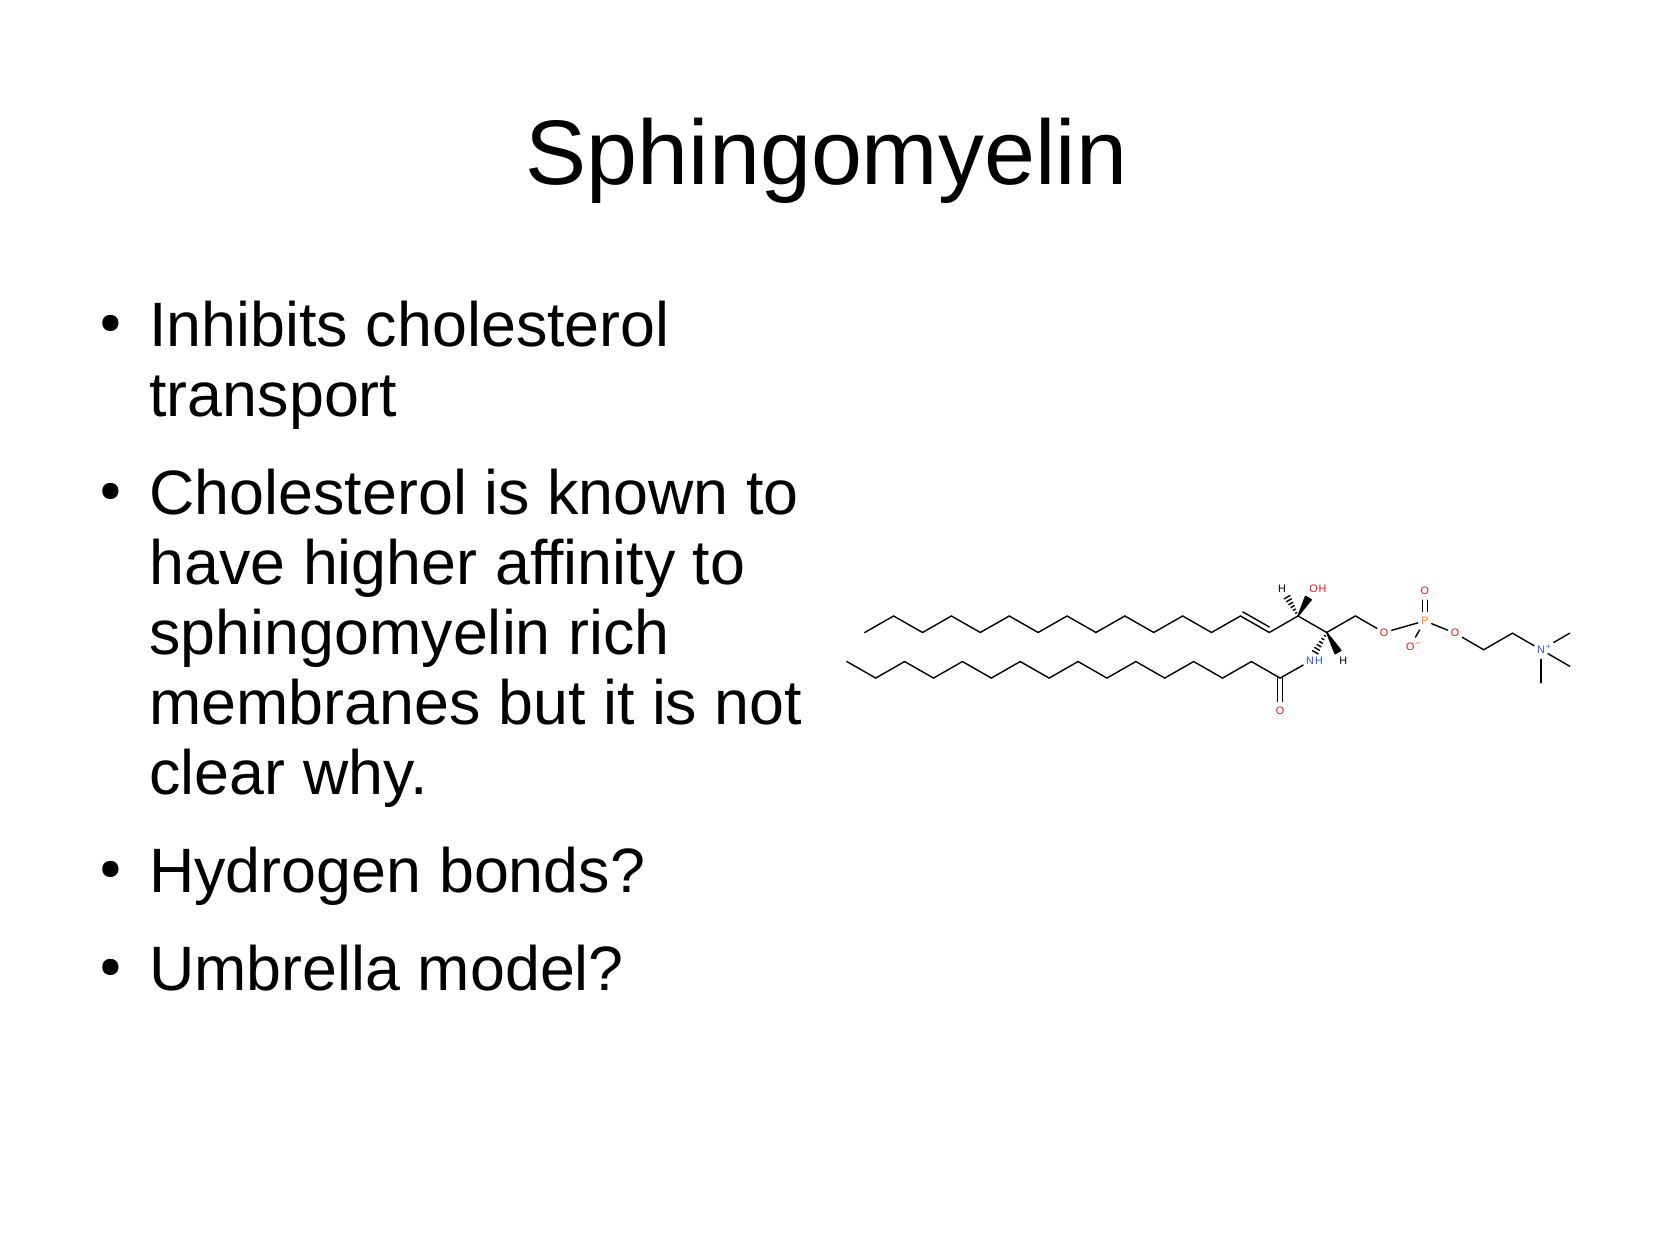

# Sphingomyelin
Inhibits cholesterol transport
Cholesterol is known to have higher affinity to sphingomyelin rich membranes but it is not clear why.
Hydrogen bonds?
Umbrella model?